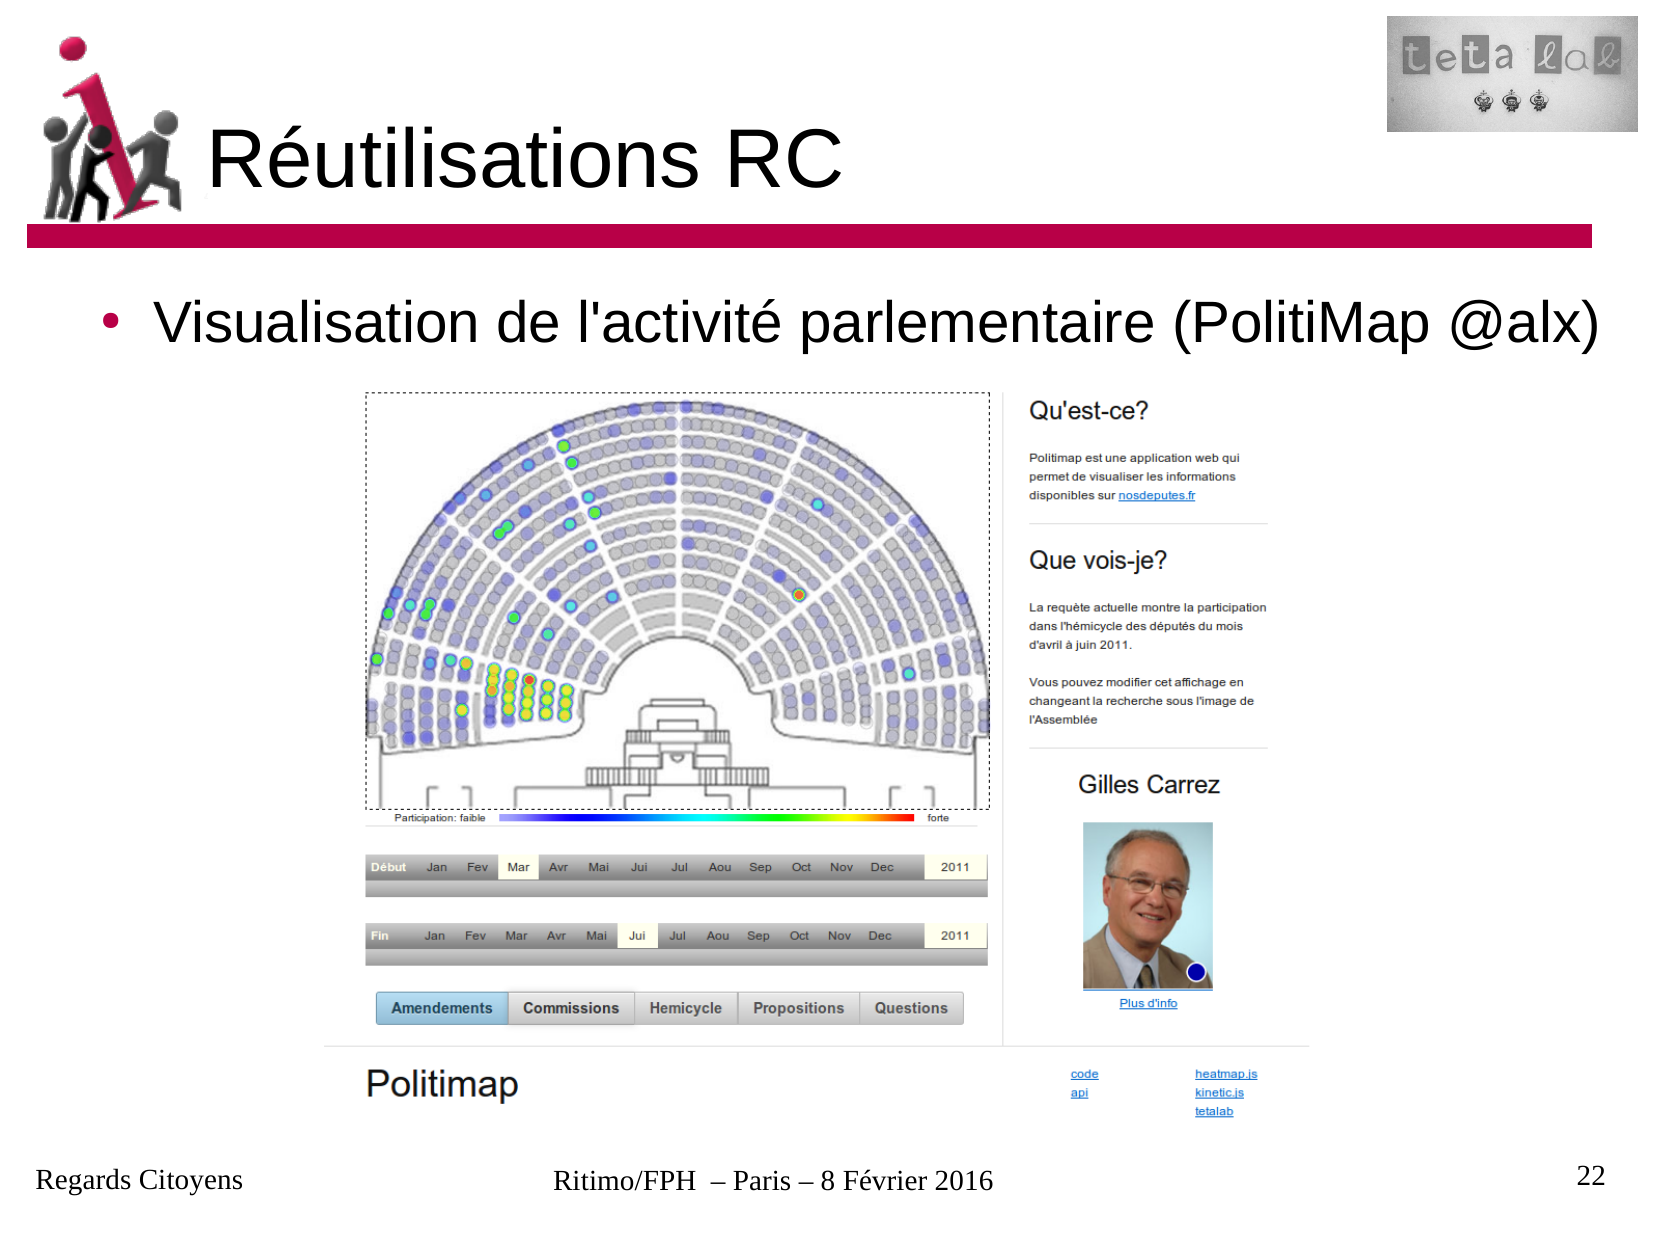

# Réutilisations RC
Visualisation de l'activité parlementaire (PolitiMap @alx)
22